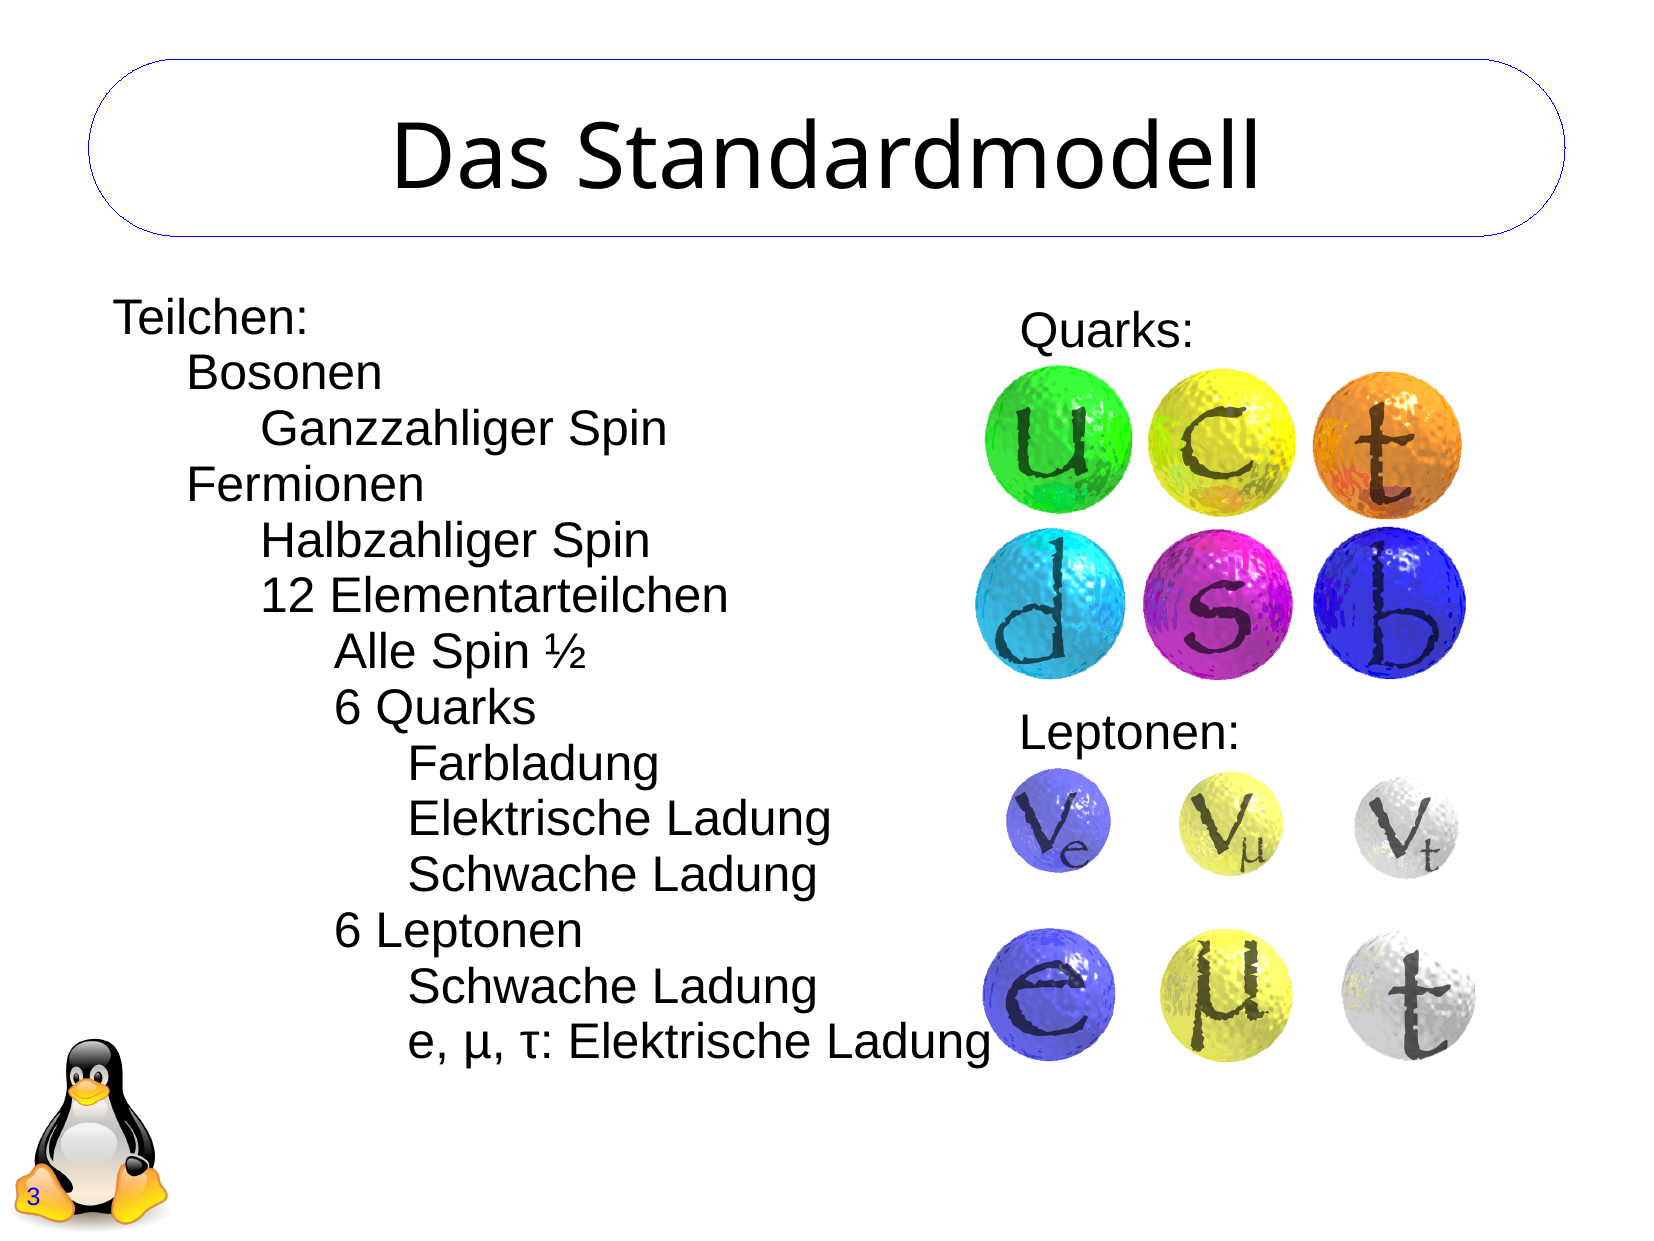

# Das Standardmodell
Teilchen:
	Bosonen
		Ganzzahliger Spin
	Fermionen
		Halbzahliger Spin
		12 Elementarteilchen
			Alle Spin ½
			6 Quarks
				Farbladung
				Elektrische Ladung
				Schwache Ladung
			6 Leptonen
				Schwache Ladung
				e, µ, τ: Elektrische Ladung
Quarks:
Leptonen: